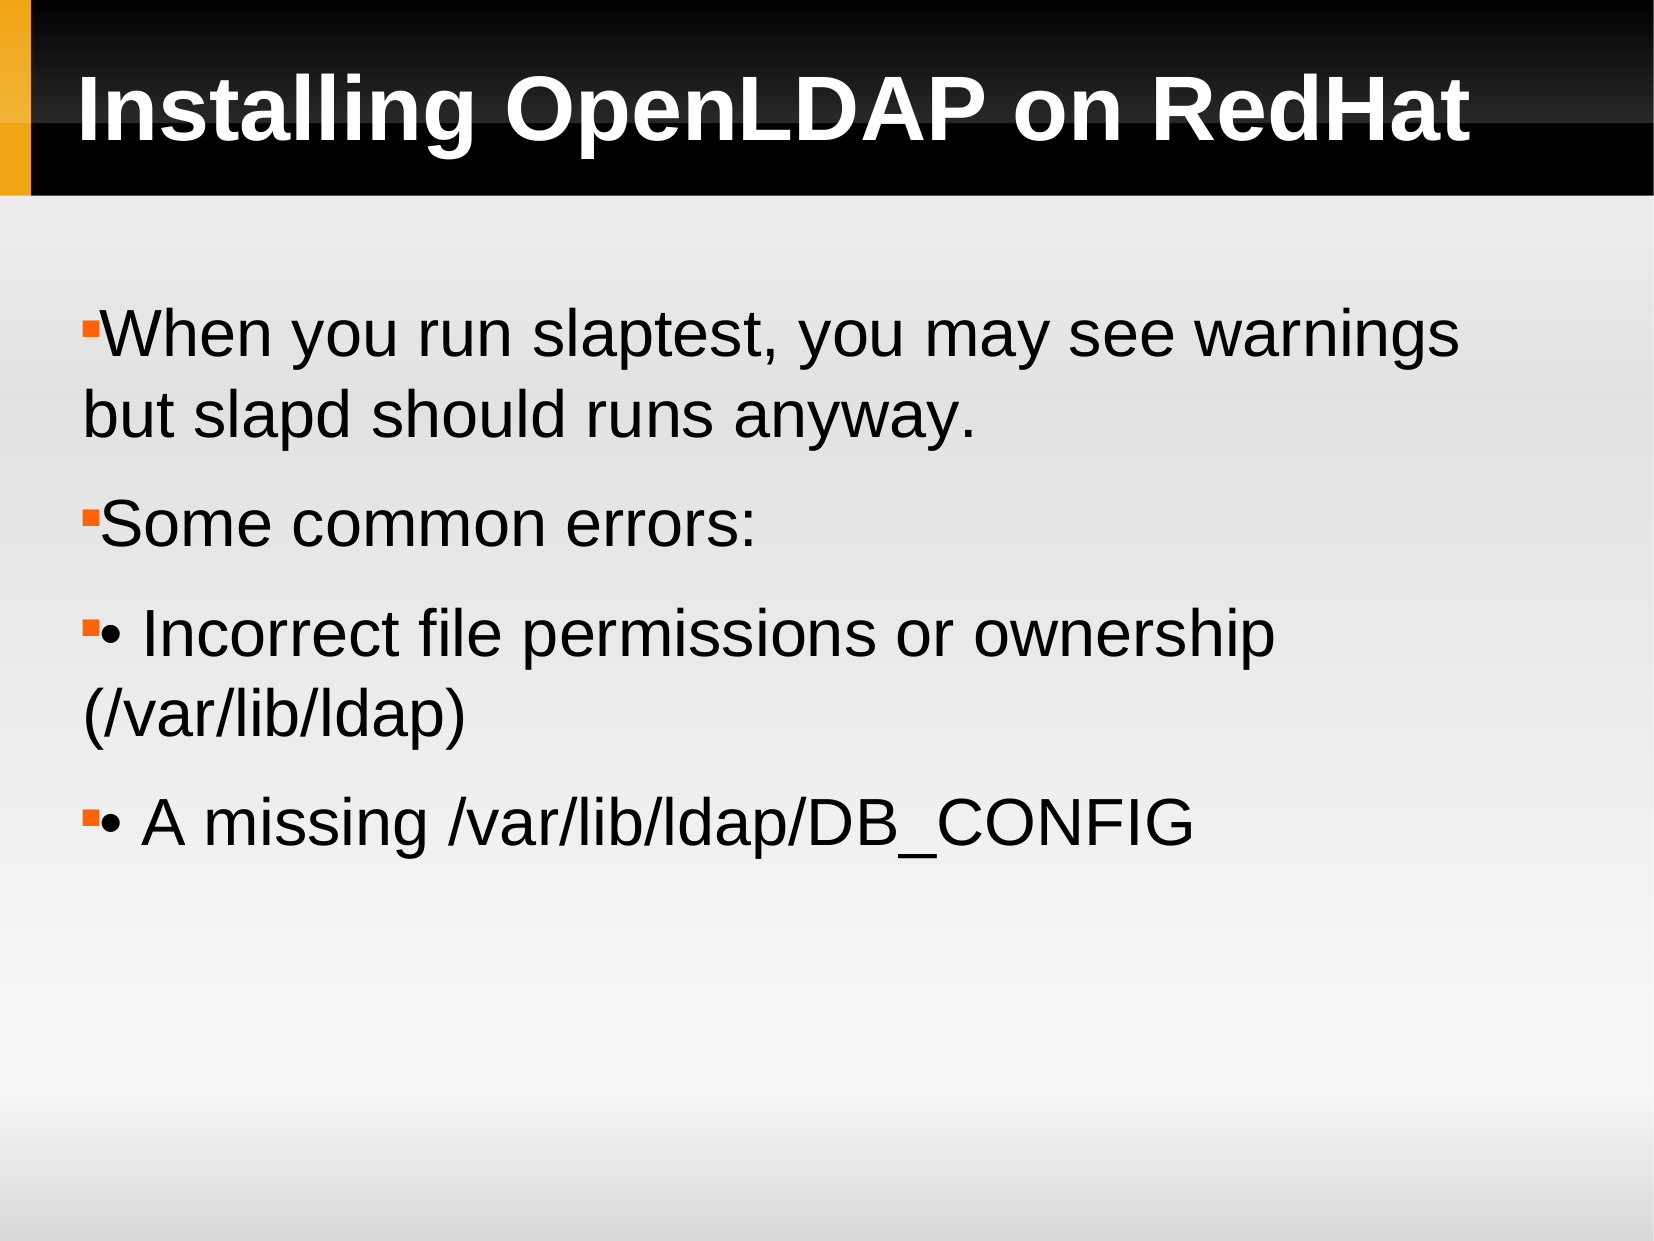

# Installing OpenLDAP on RedHat
When you run slaptest, you may see warnings but slapd should runs anyway.
Some common errors:
• Incorrect file permissions or ownership (/var/lib/ldap)
• A missing /var/lib/ldap/DB_CONFIG